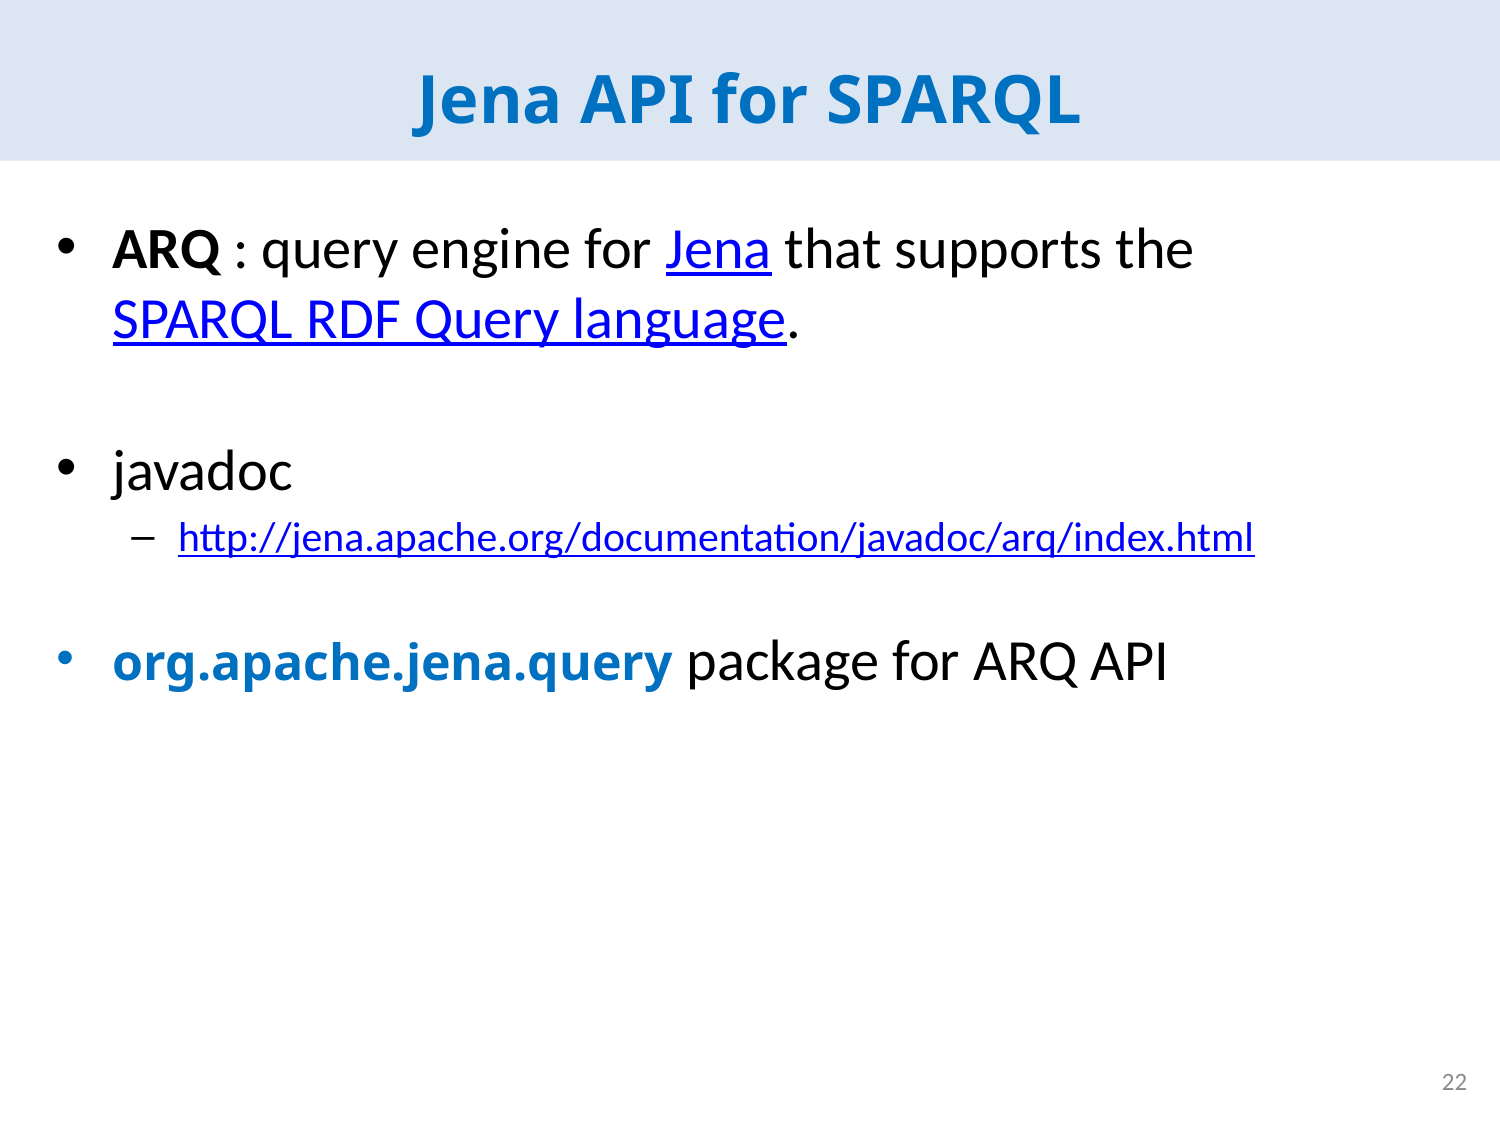

# Jena API for SPARQL
ARQ : query engine for Jena that supports the SPARQL RDF Query language.
javadoc
http://jena.apache.org/documentation/javadoc/arq/index.html
org.apache.jena.query package for ARQ API